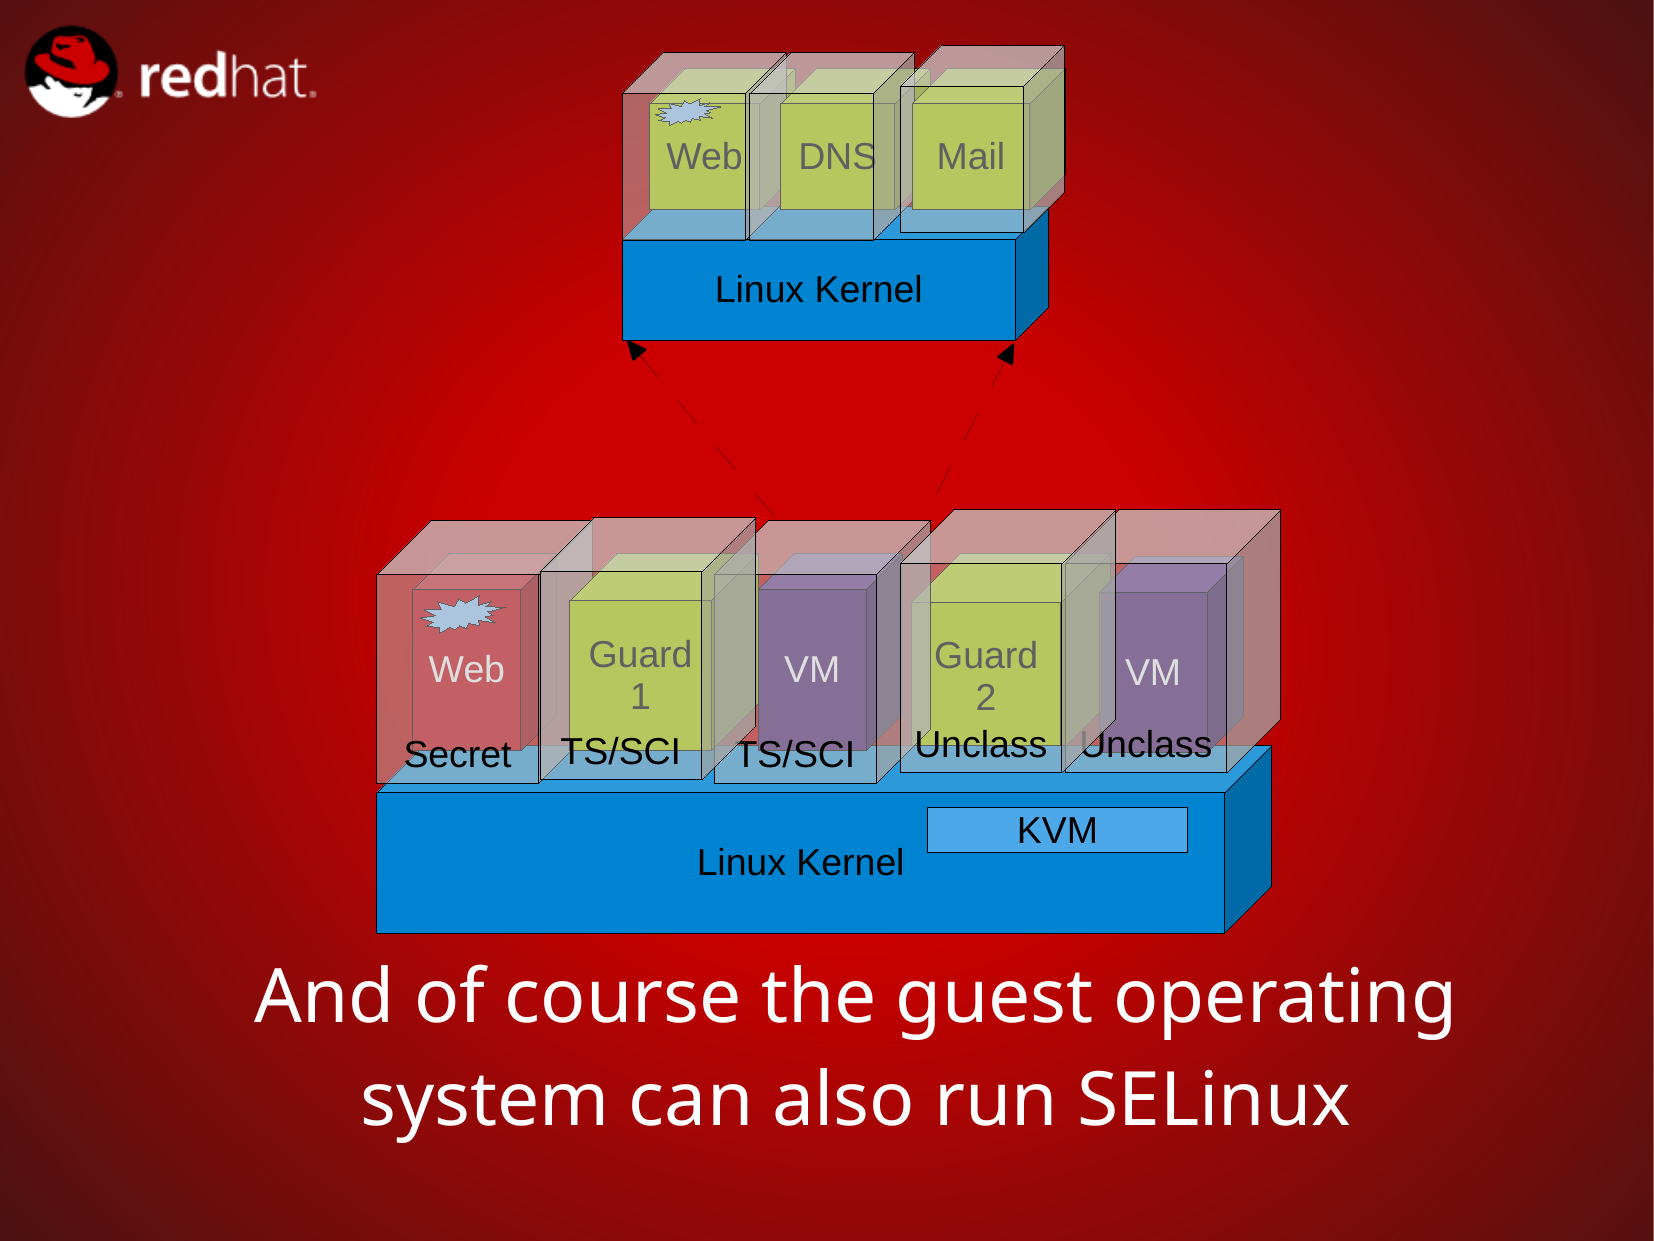

Web
DNS
Mail
Linux Kernel
Unclass
Unclass
TS/SCI
Secret
TS/SCI
Web
Guard
1
VM
Guard
2
VM
Linux Kernel
KVM
And of course the guest operating system can also run SELinux